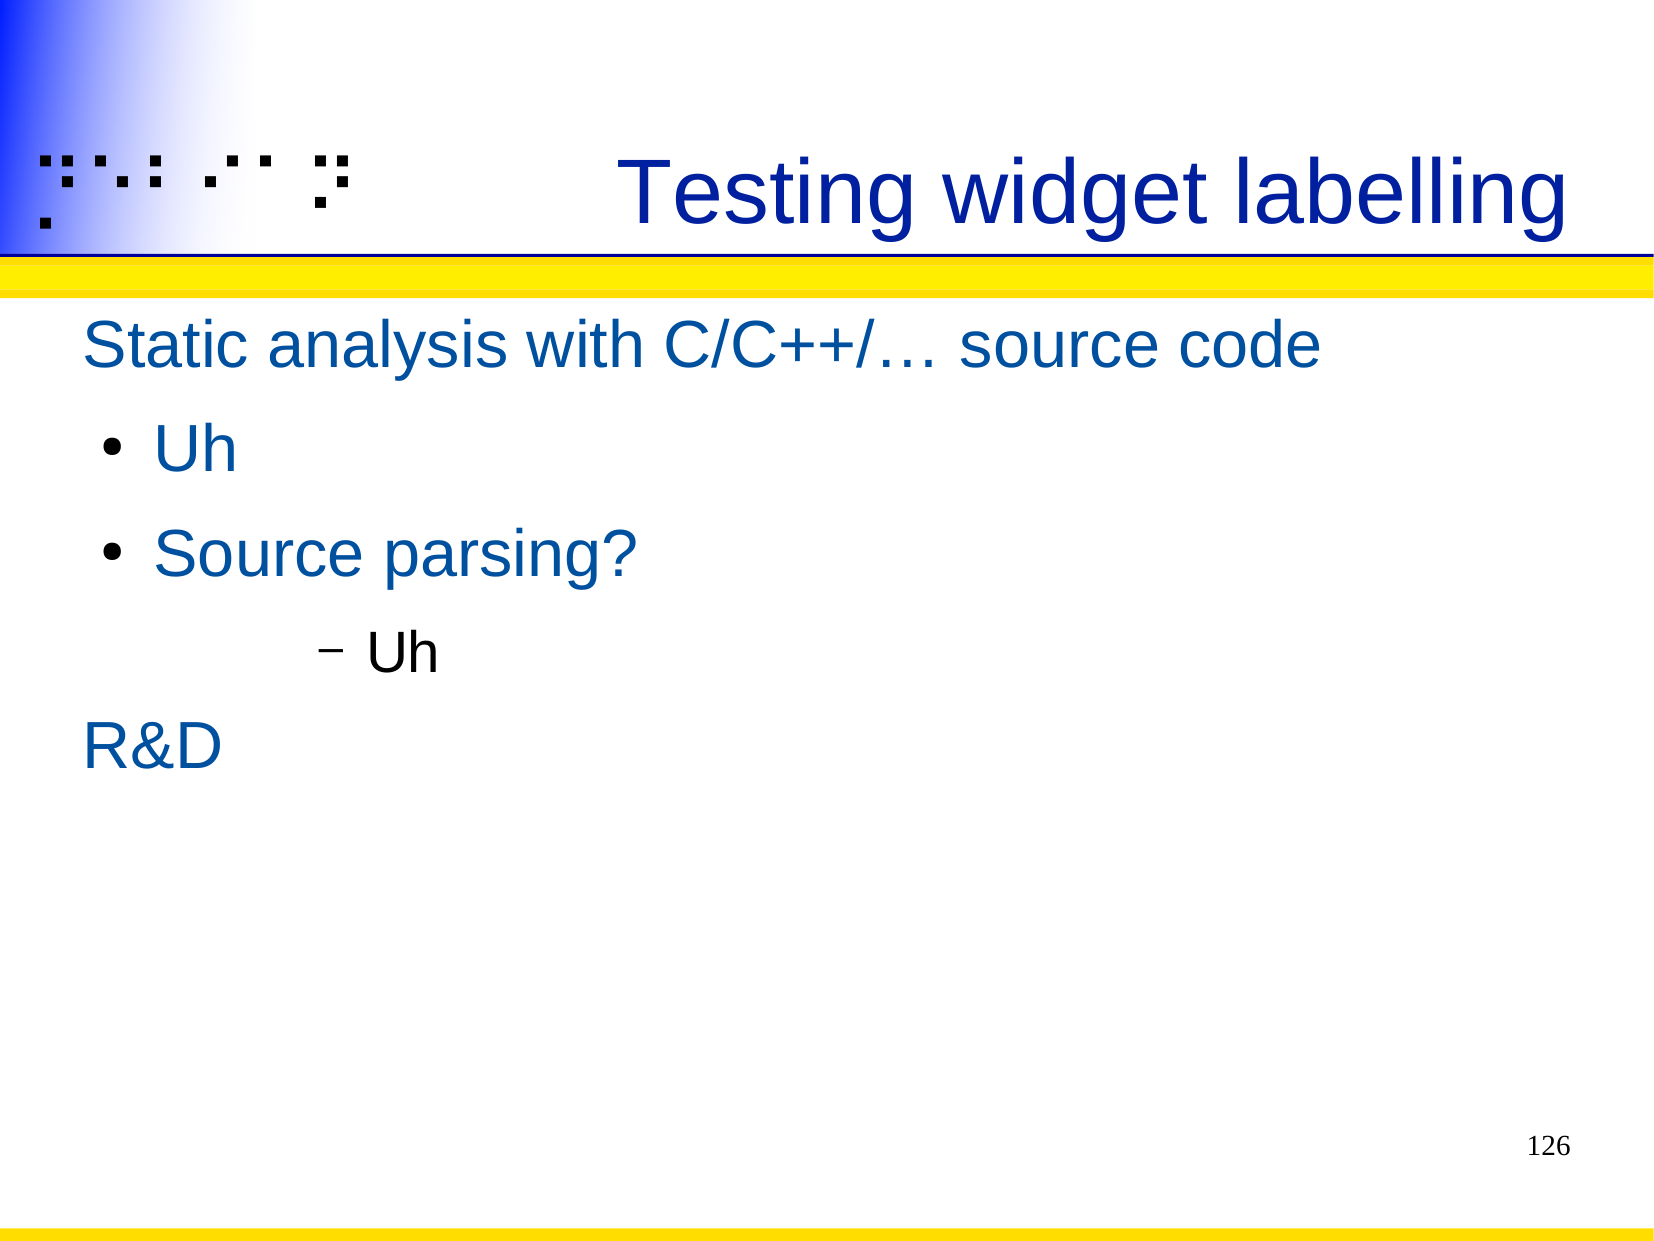

# Testing widget labelling
Static analysis with C/C++/… source code
Uh
Source parsing?
Uh
R&D
126